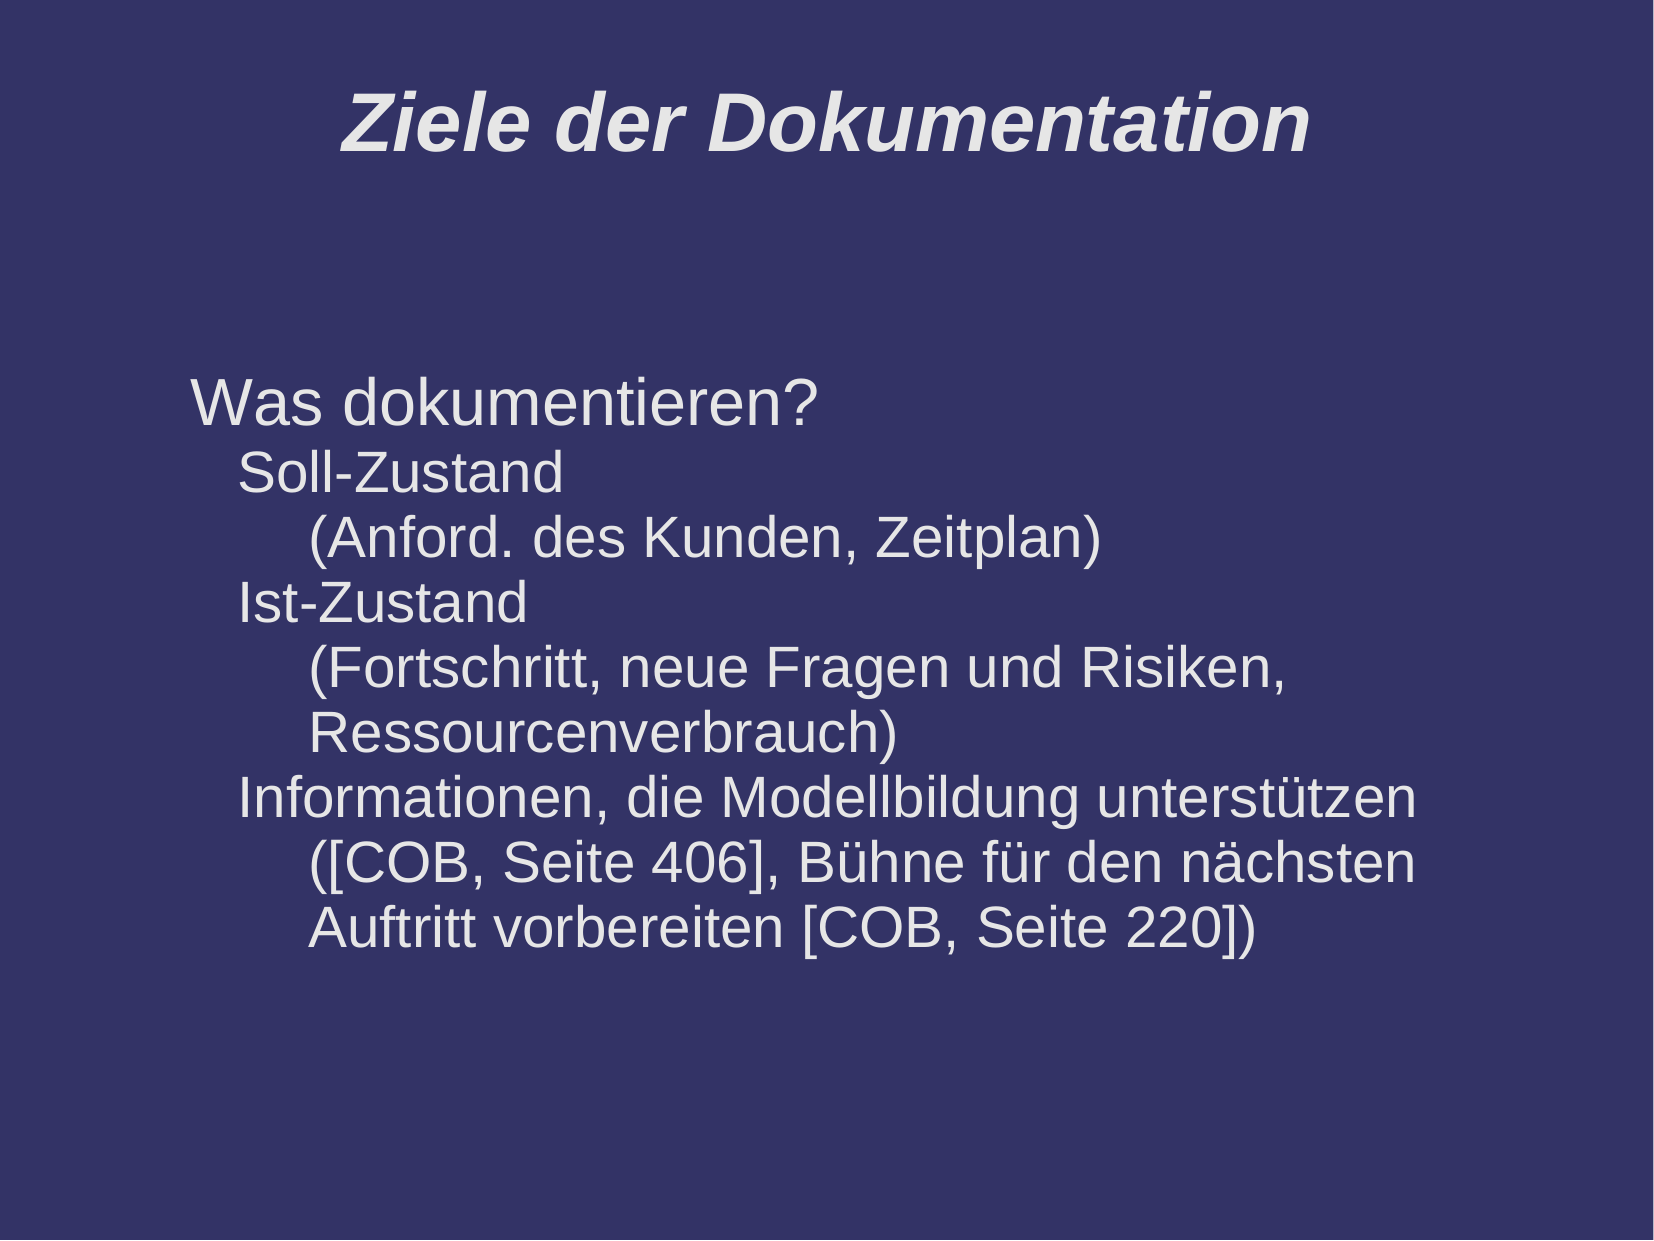

# Ziele der Dokumentation
Was dokumentieren?
Soll-Zustand
(Anford. des Kunden, Zeitplan)
Ist-Zustand
(Fortschritt, neue Fragen und Risiken, Ressourcenverbrauch)
Informationen, die Modellbildung unterstützen
([COB, Seite 406], Bühne für den nächsten Auftritt vorbereiten [COB, Seite 220])